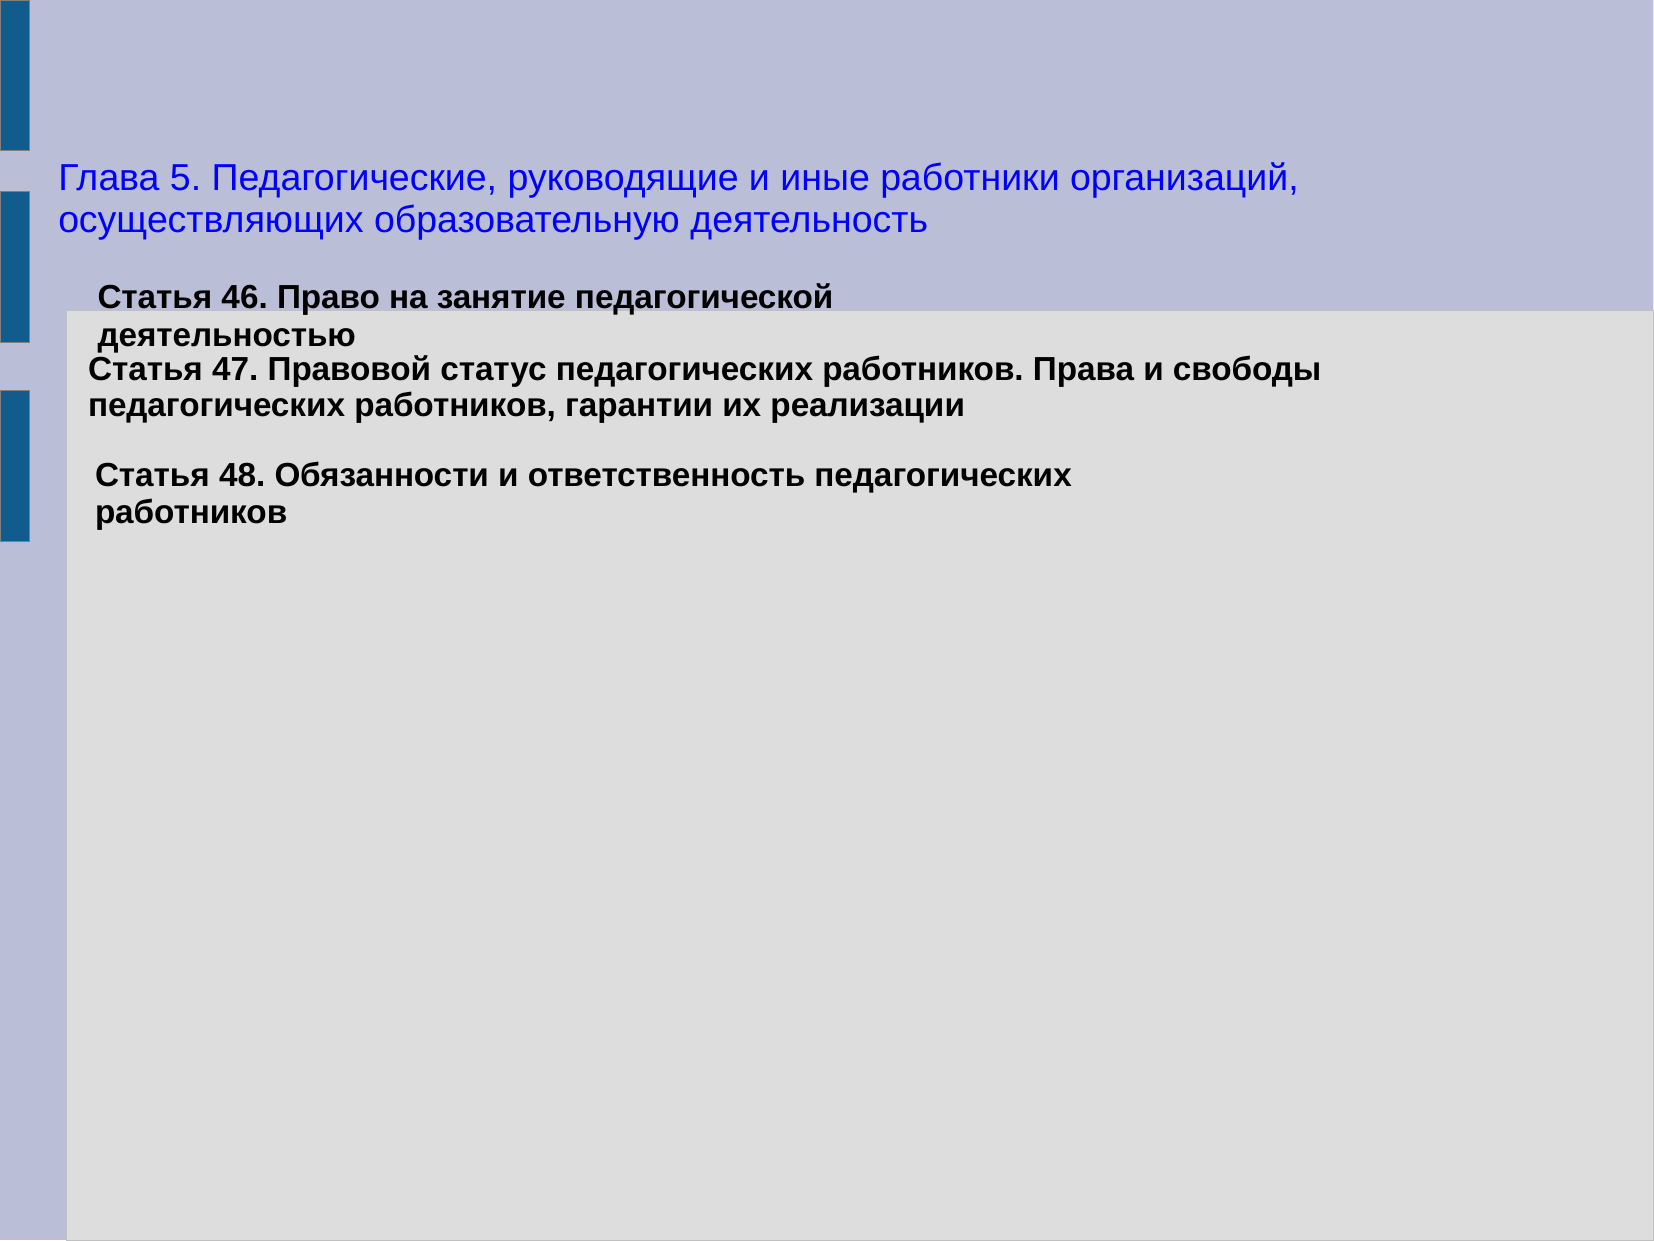

Глава 5. Педагогические, руководящие и иные работники организаций, осуществляющих образовательную деятельность
Статья 46. Право на занятие педагогической деятельностью
Статья 47. Правовой статус педагогических работников. Права и свободы педагогических работников, гарантии их реализации
Статья 48. Обязанности и ответственность педагогических работников